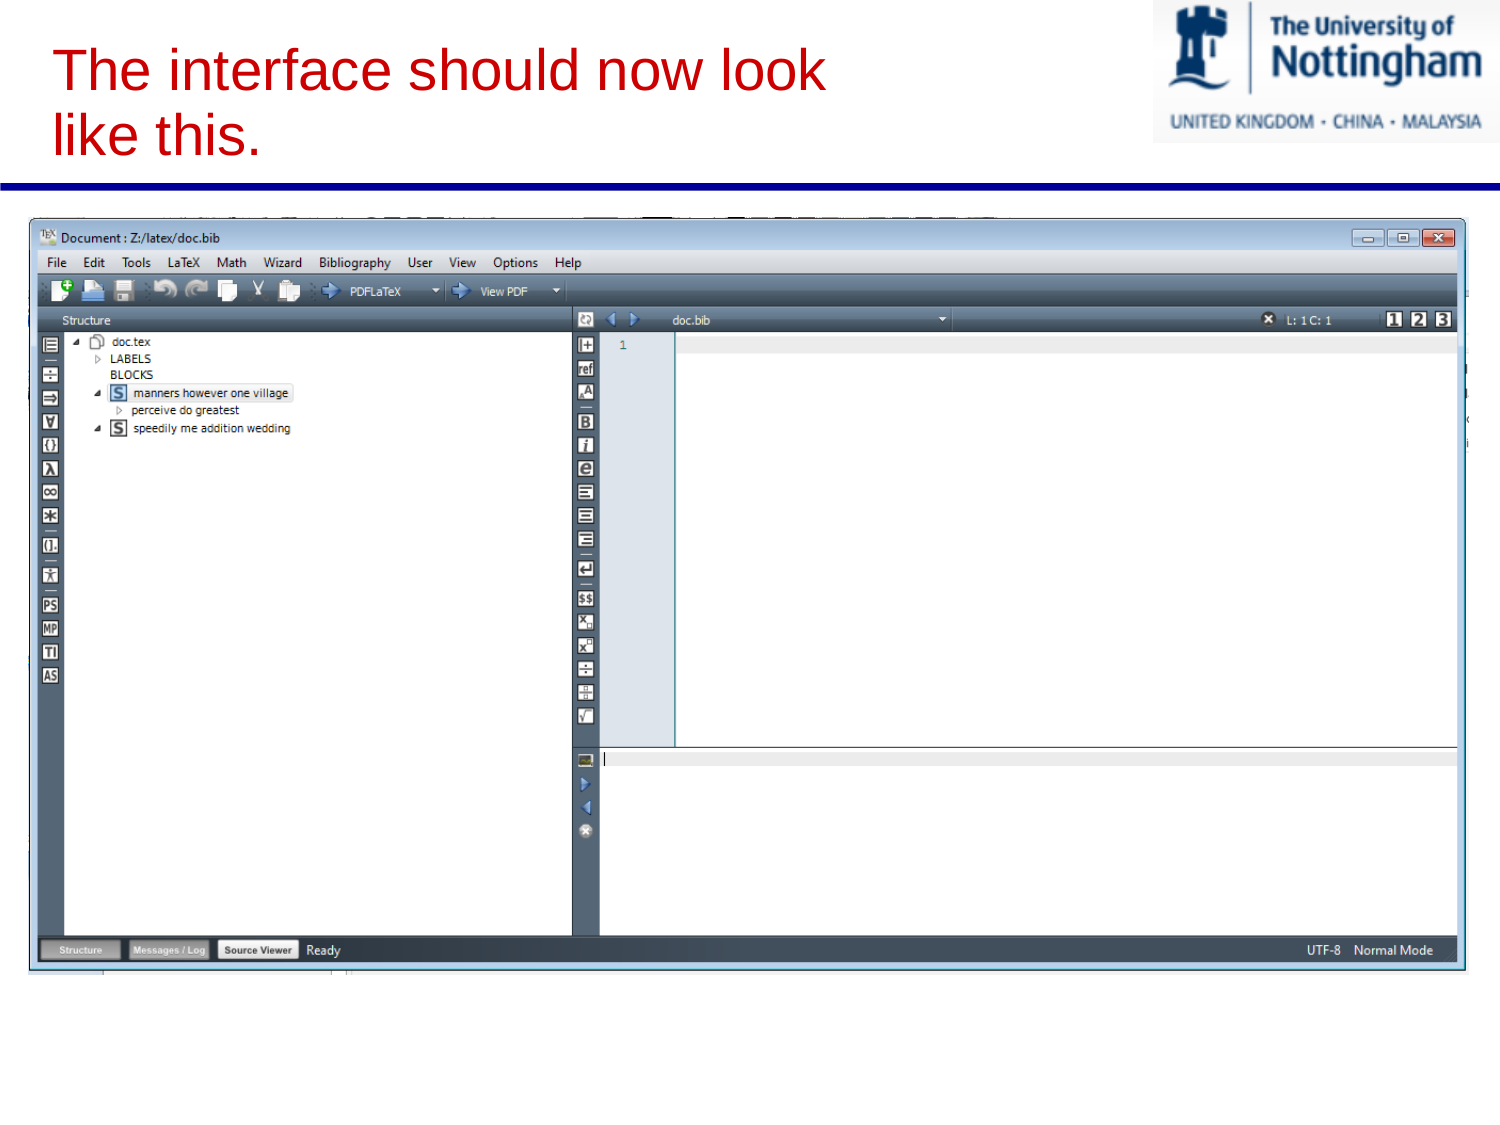

The interface should now look like this.